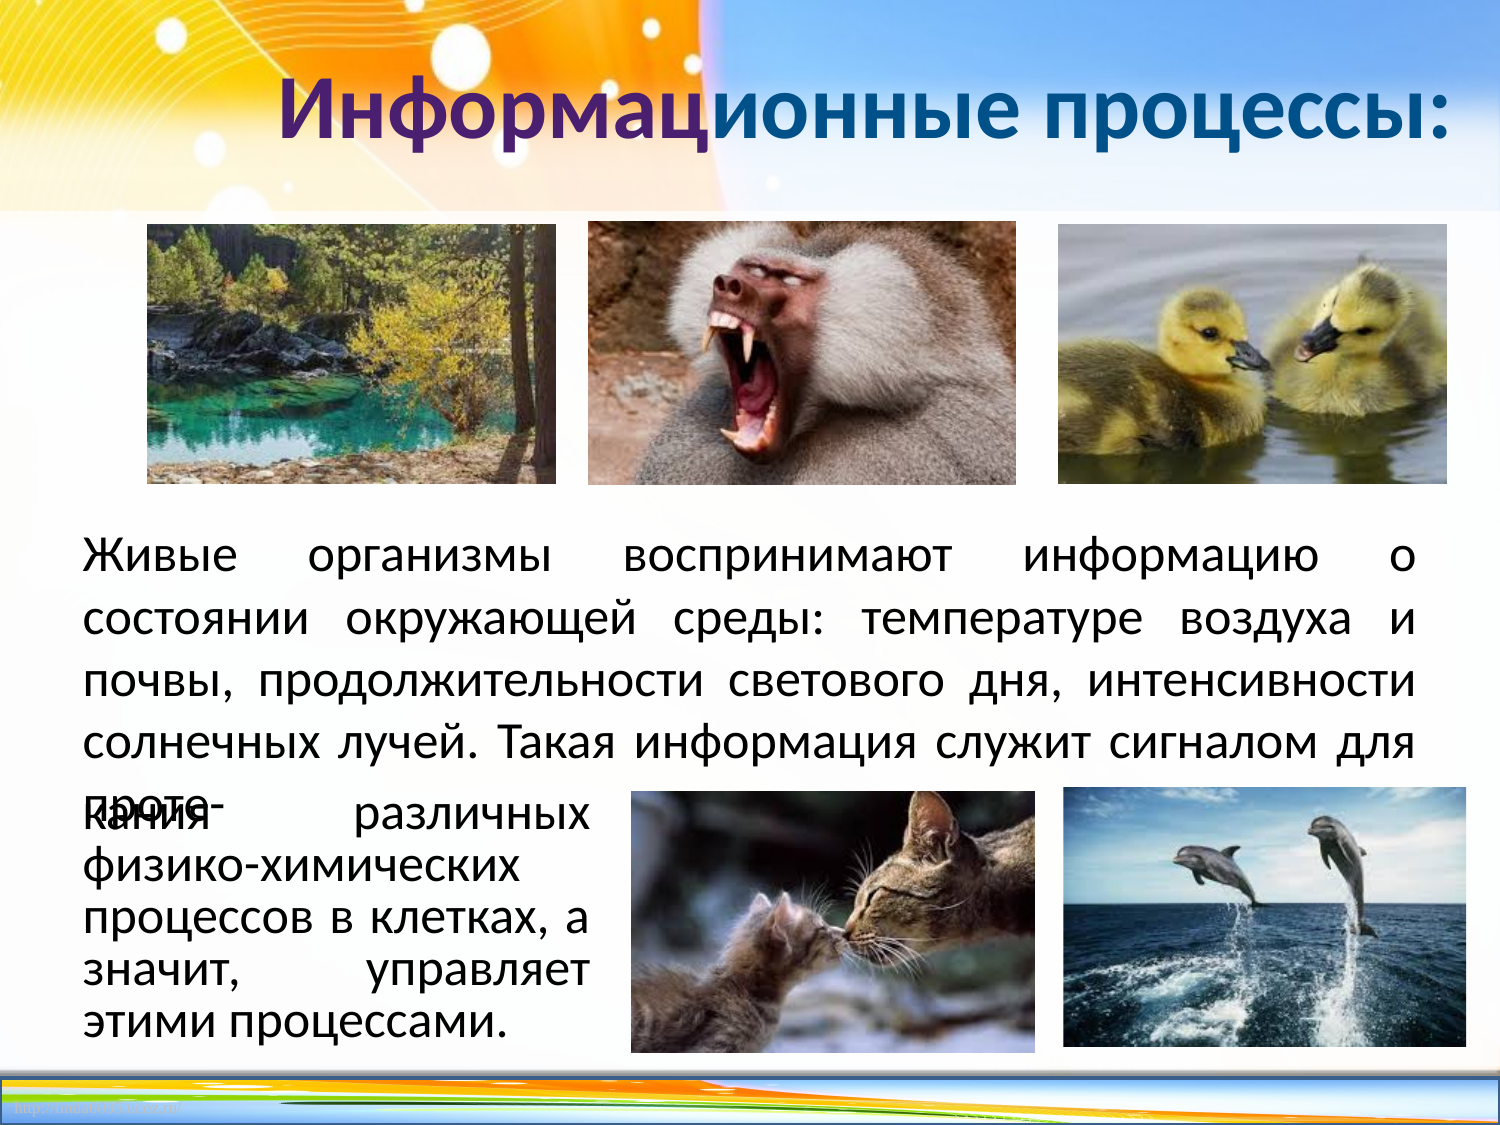

Информационные процессы:
# Живые организмы воспринимают информацию о состоянии окружающей среды: температуре воздуха и почвы, продолжительности светового дня, интенсивности солнечных лучей. Такая информация служит сигналом для проте-
кания различных физико-химических процессов в клетках, а значит, управляет этими процессами.